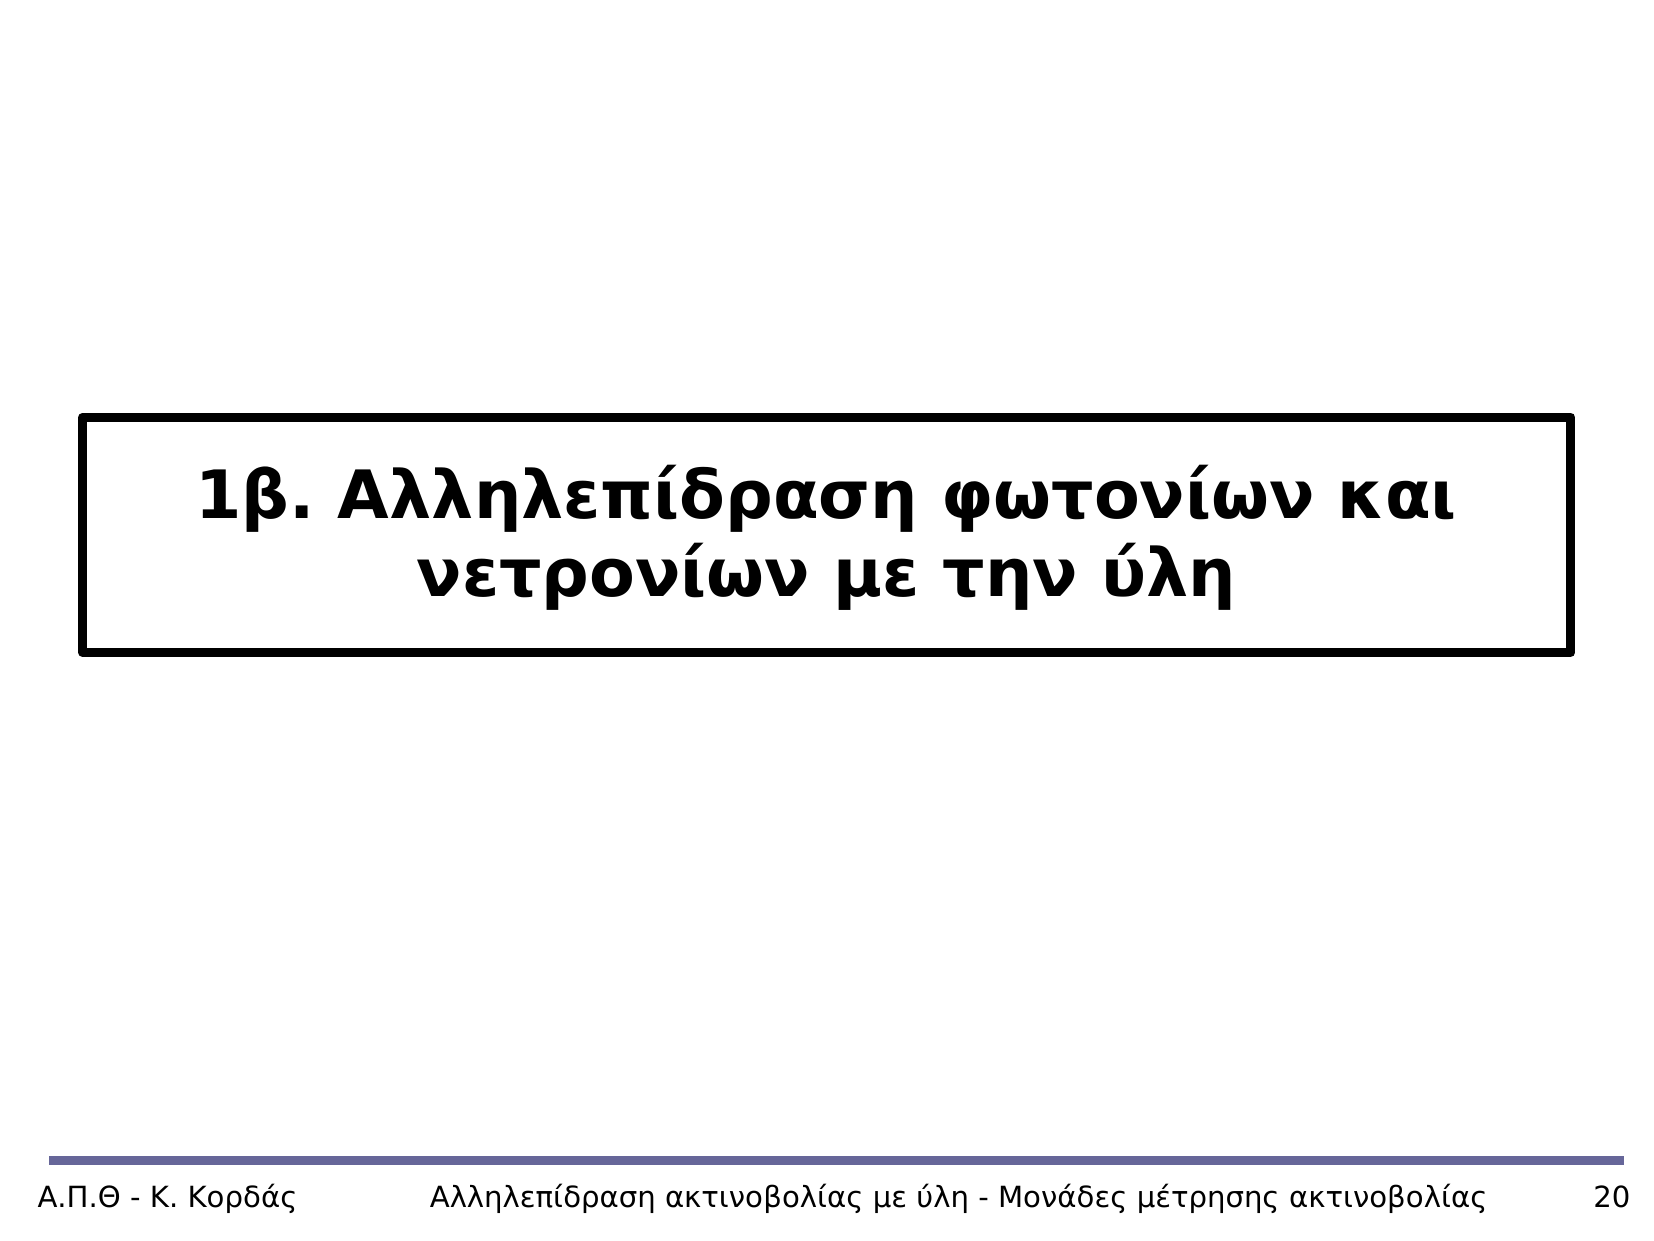

# 1β. Αλληλεπίδραση φωτονίων και νετρονίων με την ύλη
Α.Π.Θ - Κ. Κορδάς
Αλληλεπίδραση ακτινοβολίας με ύλη - Μονάδες μέτρησης ακτινοβολίας
20